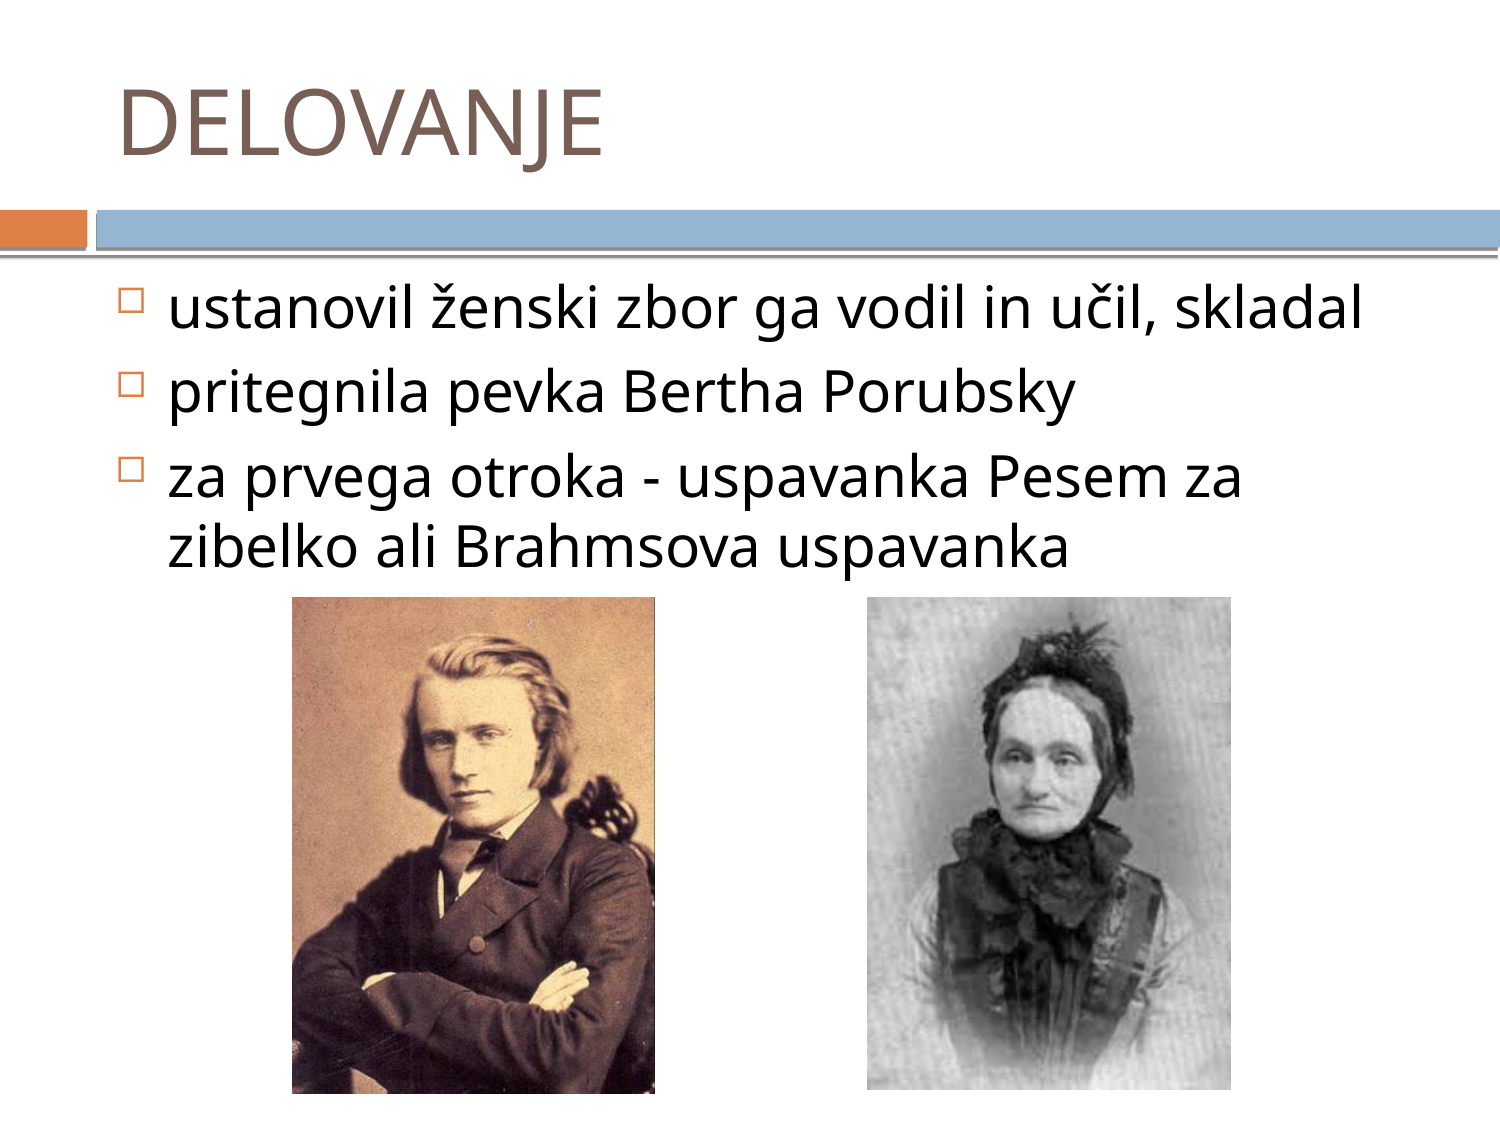

# DELOVANJE
ustanovil ženski zbor ga vodil in učil, skladal
pritegnila pevka Bertha Porubsky
za prvega otroka - uspavanka Pesem za zibelko ali Brahmsova uspavanka